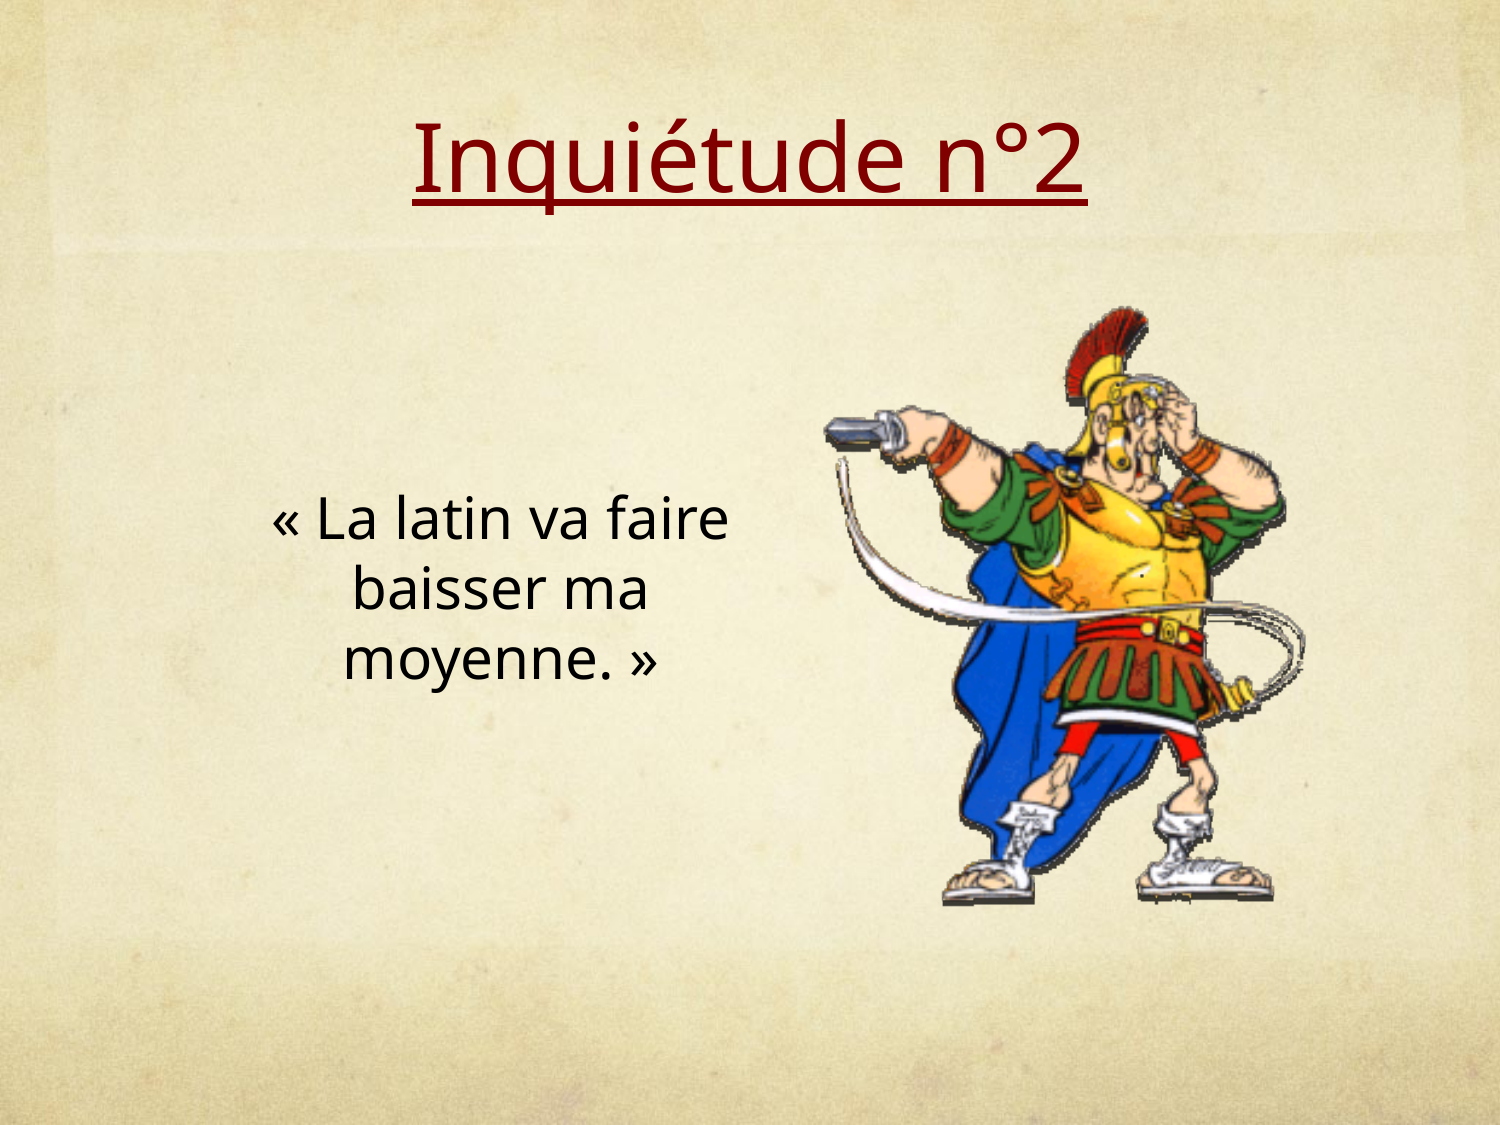

# Inquiétude n°2
« La latin va faire baisser ma moyenne. »